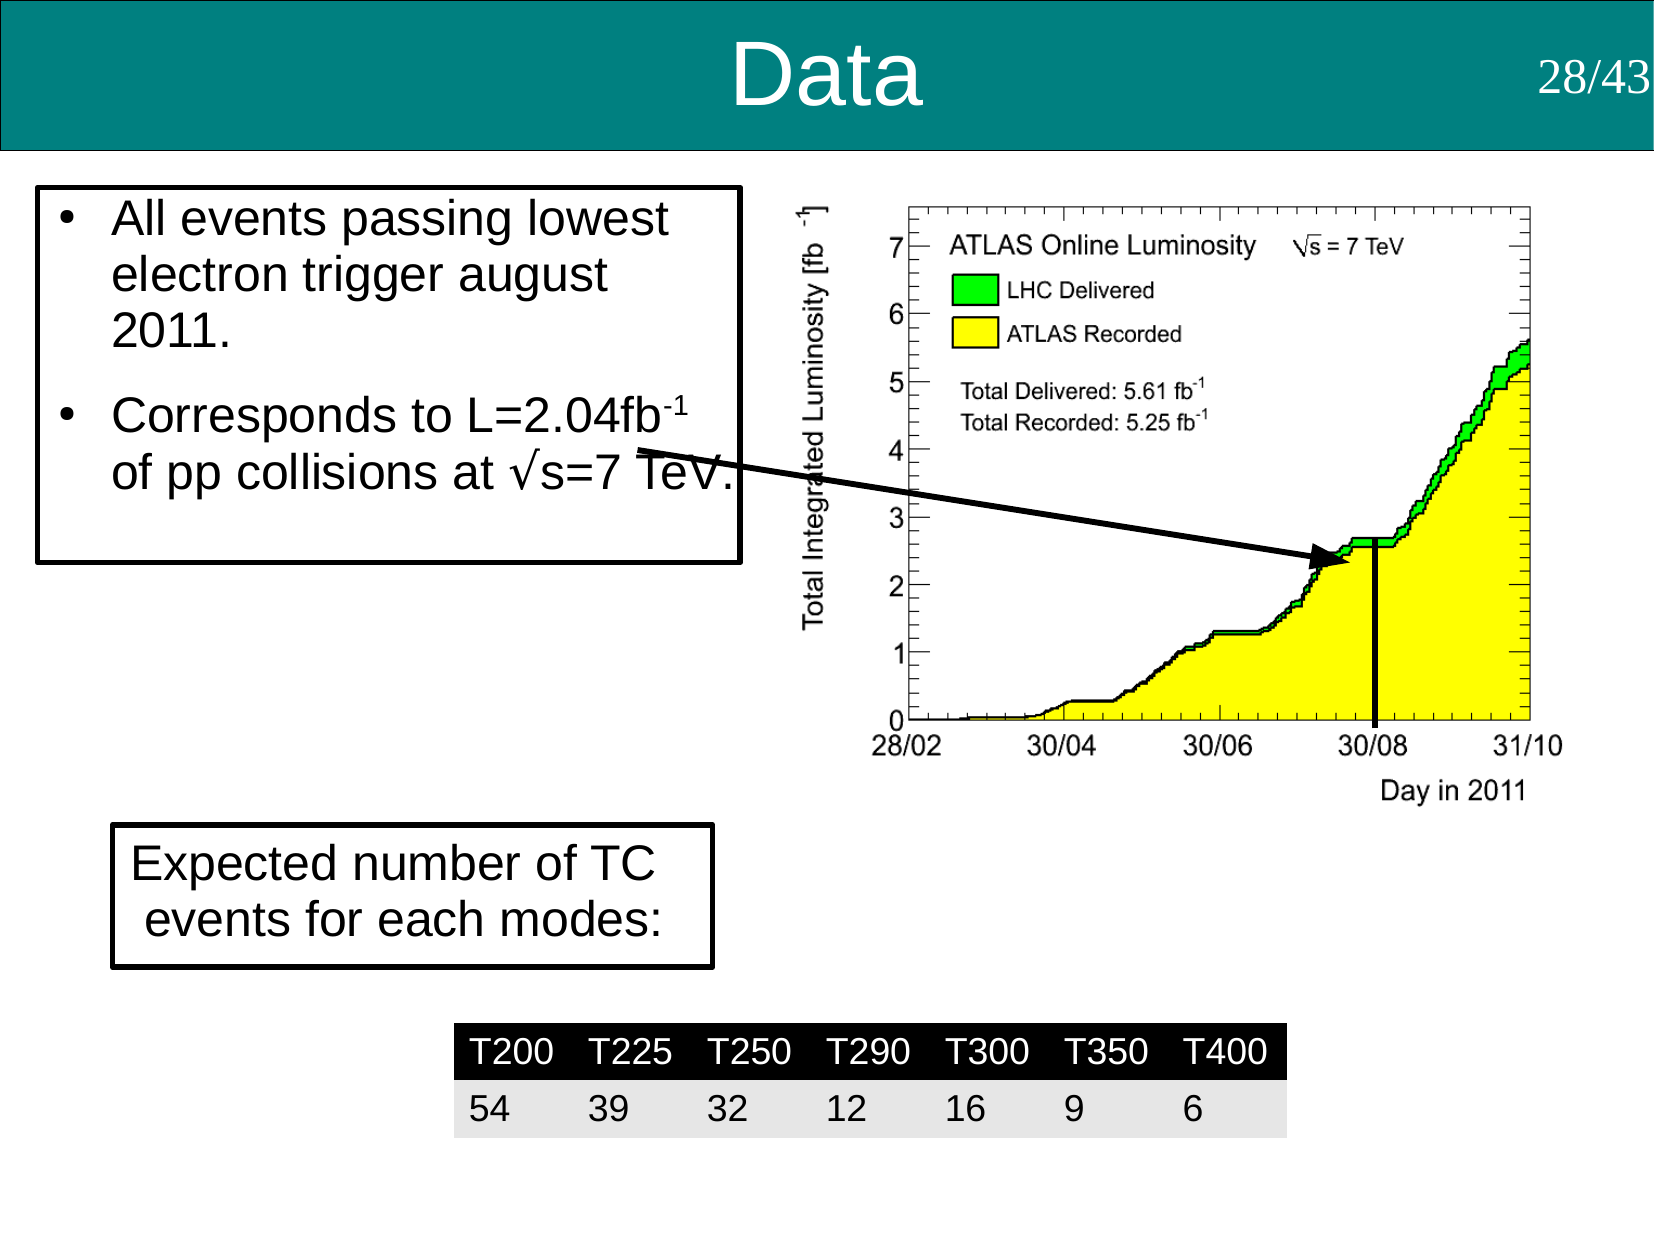

# Data
28
All events passing lowest electron trigger august 2011.
Corresponds to L=2.04fb-1 of pp collisions at √s=7 TeV.
Expected number of TC
 events for each modes:
| T200 | T225 | T250 | T290 | T300 | T350 | T400 |
| --- | --- | --- | --- | --- | --- | --- |
| 54 | 39 | 32 | 12 | 16 | 9 | 6 |